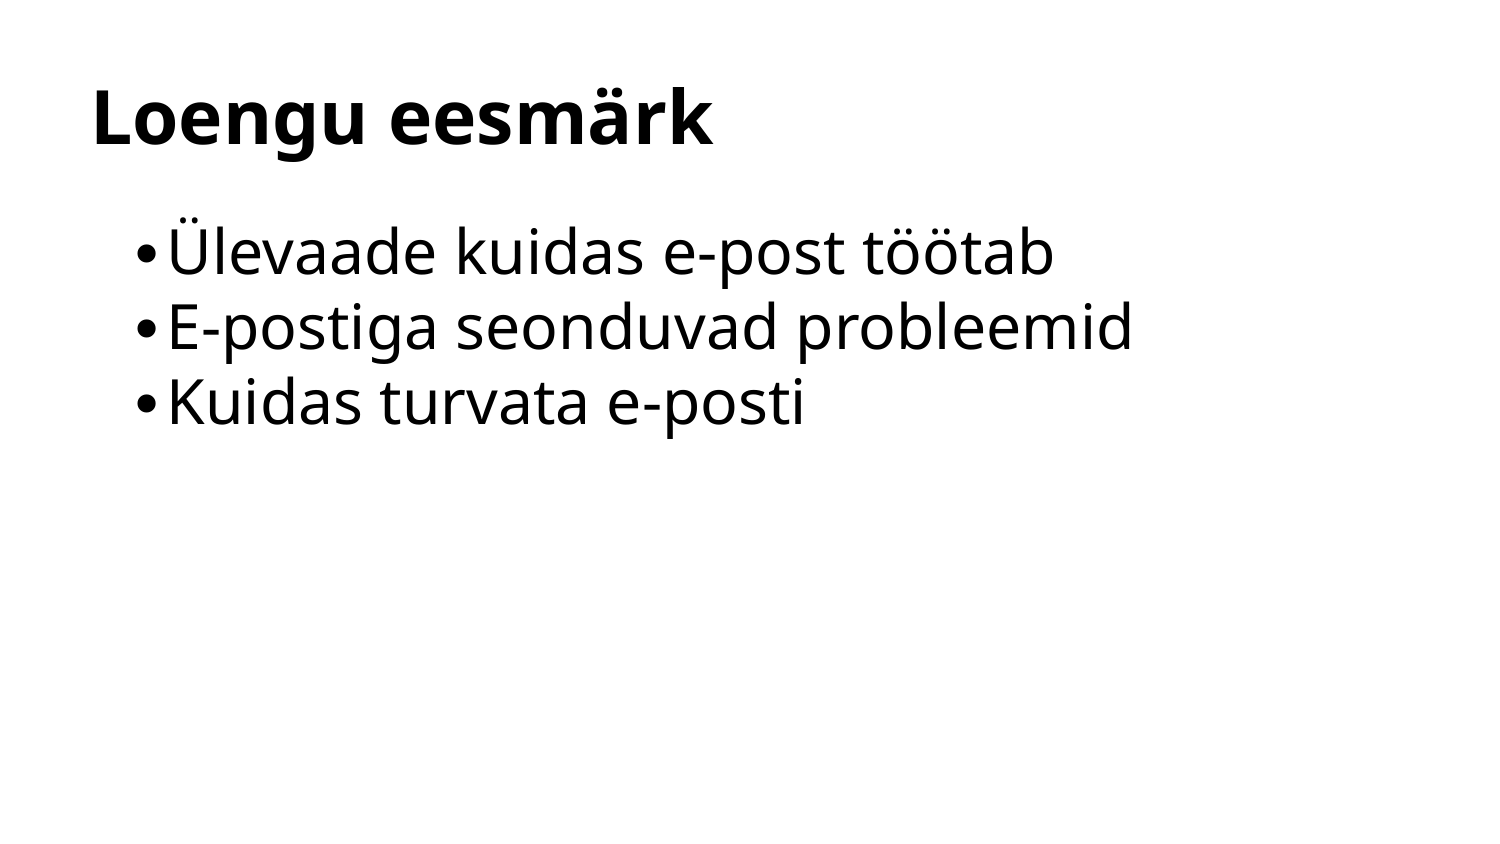

# Loengu eesmärk
Ülevaade kuidas e-post töötab
E-postiga seonduvad probleemid
Kuidas turvata e-posti